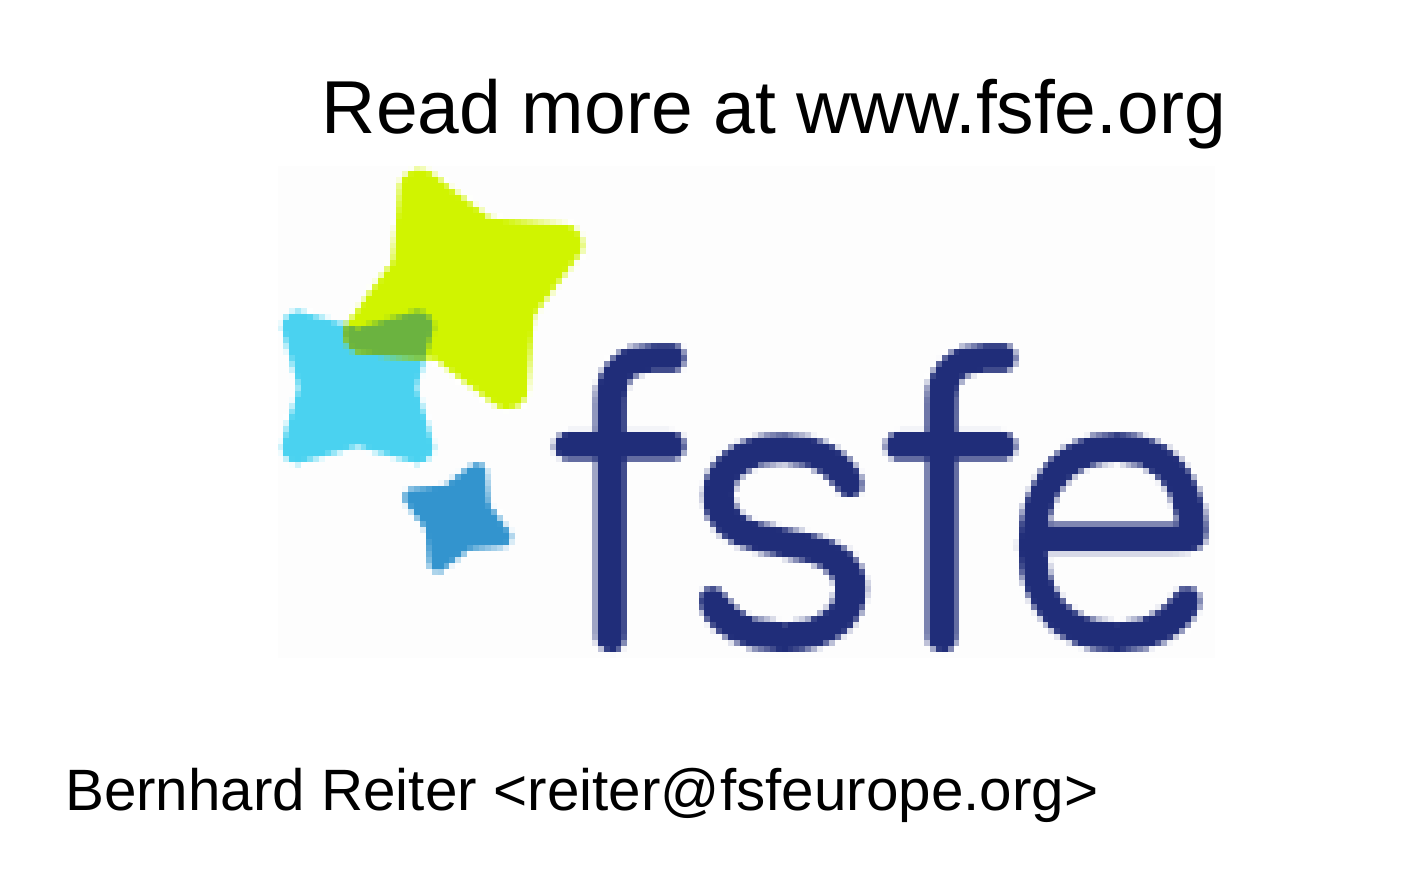

Read more at www.fsfe.org
Bernhard Reiter <reiter@fsfeurope.org>